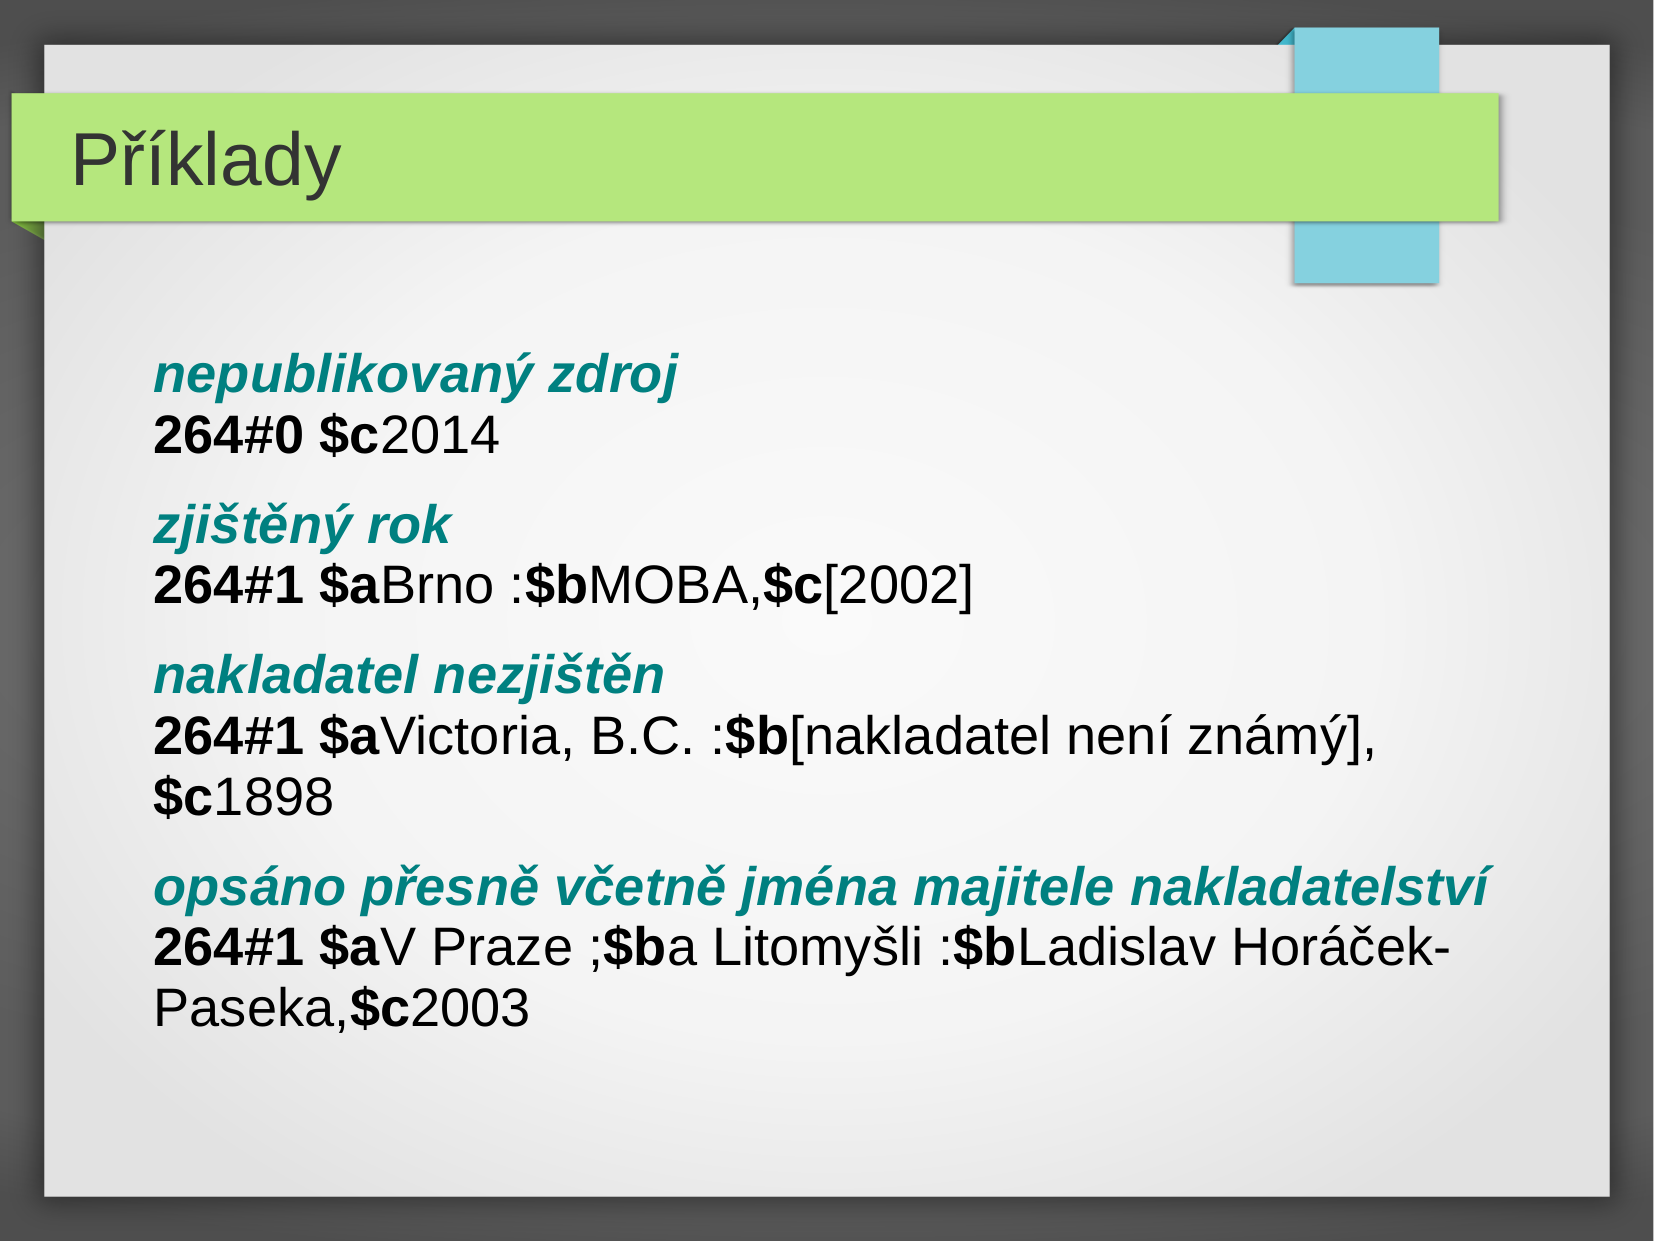

# Příklady
nepublikovaný zdroj
264#0 $c2014
zjištěný rok
264#1 $aBrno :$bMOBA,$c[2002]
nakladatel nezjištěn
264#1 $aVictoria, B.C. :$b[nakladatel není známý],$c1898
opsáno přesně včetně jména majitele nakladatelství
264#1 $aV Praze ;$ba Litomyšli :$bLadislav Horáček-Paseka,$c2003